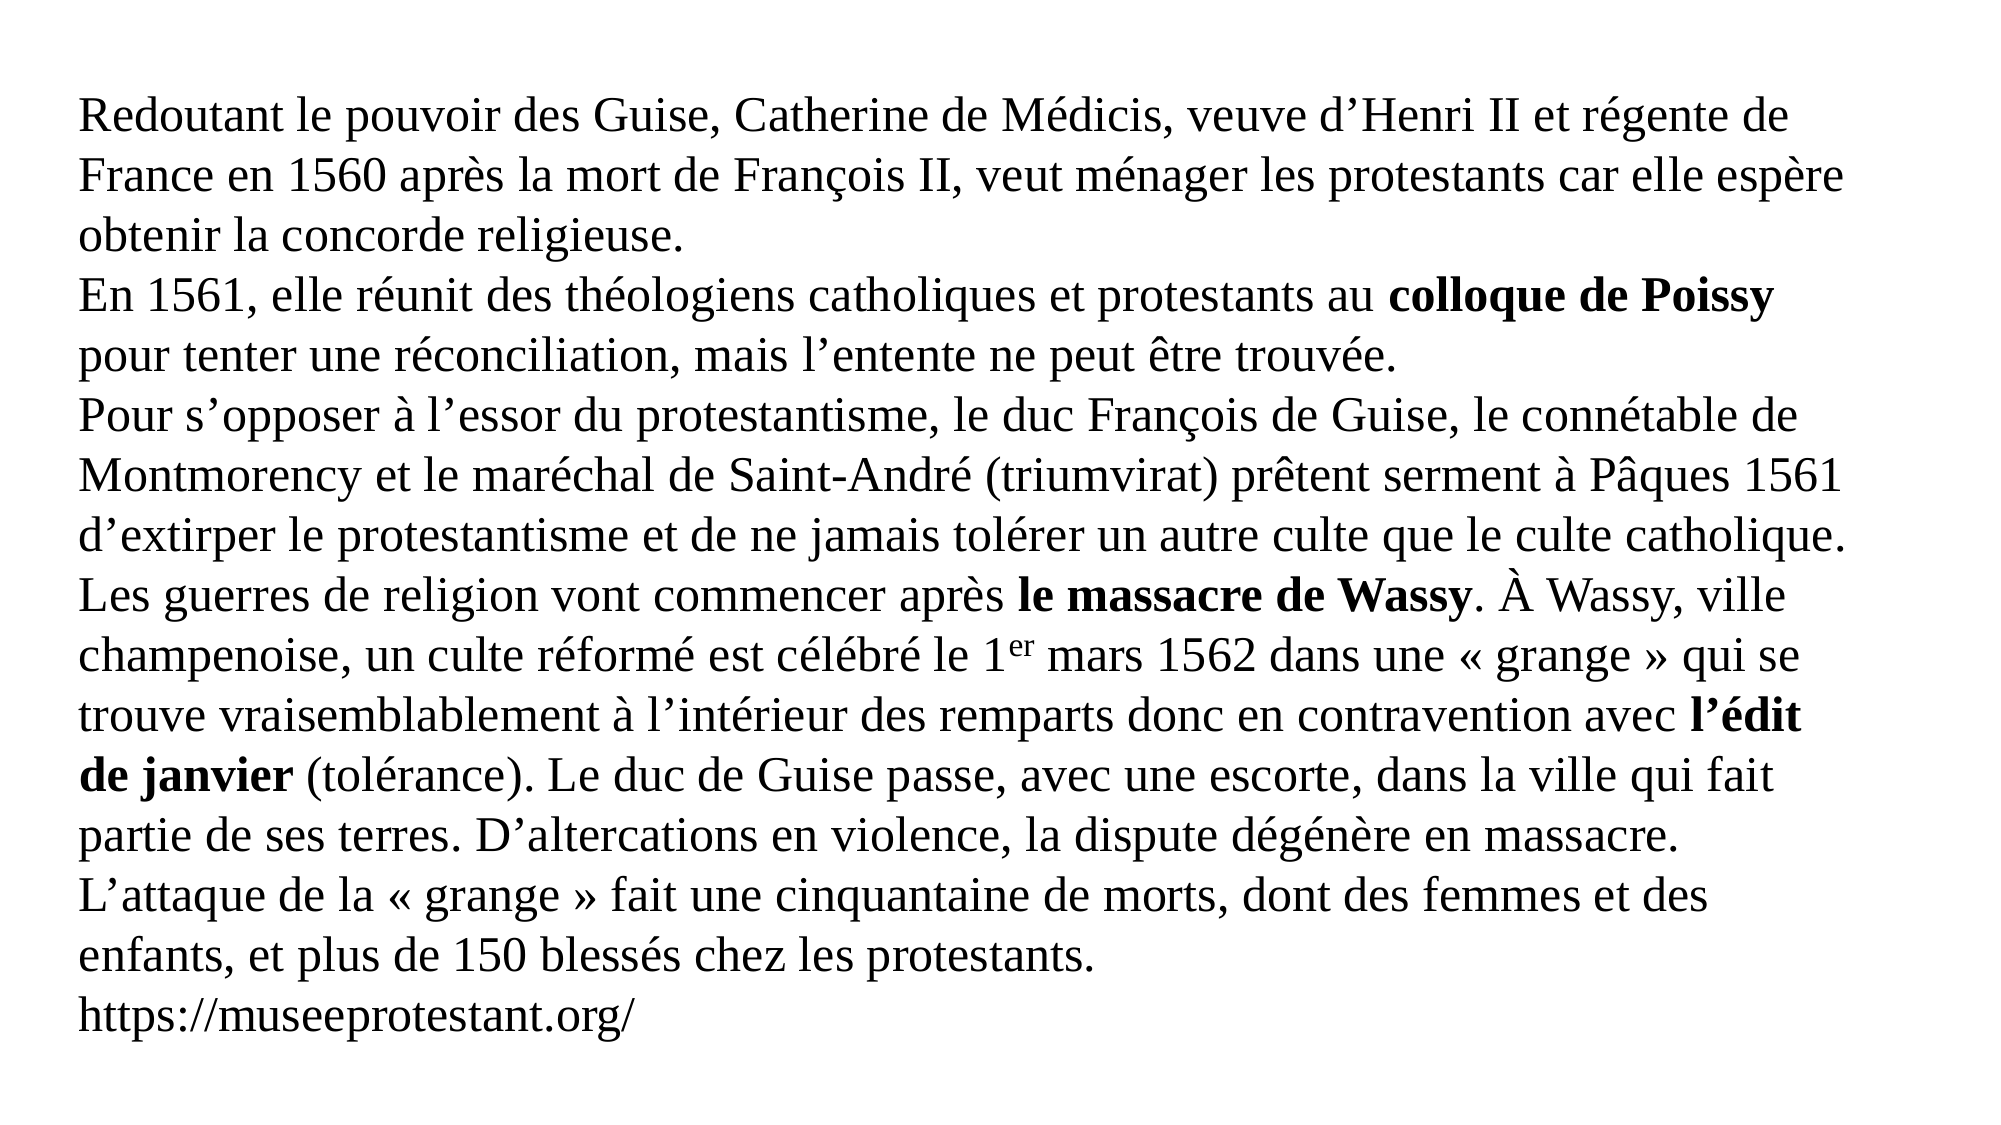

Redoutant le pouvoir des Guise, Catherine de Médicis, veuve d’Henri II et régente de France en 1560 après la mort de François II, veut ménager les protestants car elle espère obtenir la concorde religieuse.
En 1561, elle réunit des théologiens catholiques et protestants au colloque de Poissy pour tenter une réconciliation, mais l’entente ne peut être trouvée.
Pour s’opposer à l’essor du protestantisme, le duc François de Guise, le connétable de Montmorency et le maréchal de Saint-André (triumvirat) prêtent serment à Pâques 1561 d’extirper le protestantisme et de ne jamais tolérer un autre culte que le culte catholique.
Les guerres de religion vont commencer après le massacre de Wassy. À Wassy, ville champenoise, un culte réformé est célébré le 1er mars 1562 dans une « grange » qui se trouve vraisemblablement à l’intérieur des remparts donc en contravention avec l’édit de janvier (tolérance). Le duc de Guise passe, avec une escorte, dans la ville qui fait partie de ses terres. D’altercations en violence, la dispute dégénère en massacre. L’attaque de la « grange » fait une cinquantaine de morts, dont des femmes et des enfants, et plus de 150 blessés chez les protestants.
https://museeprotestant.org/